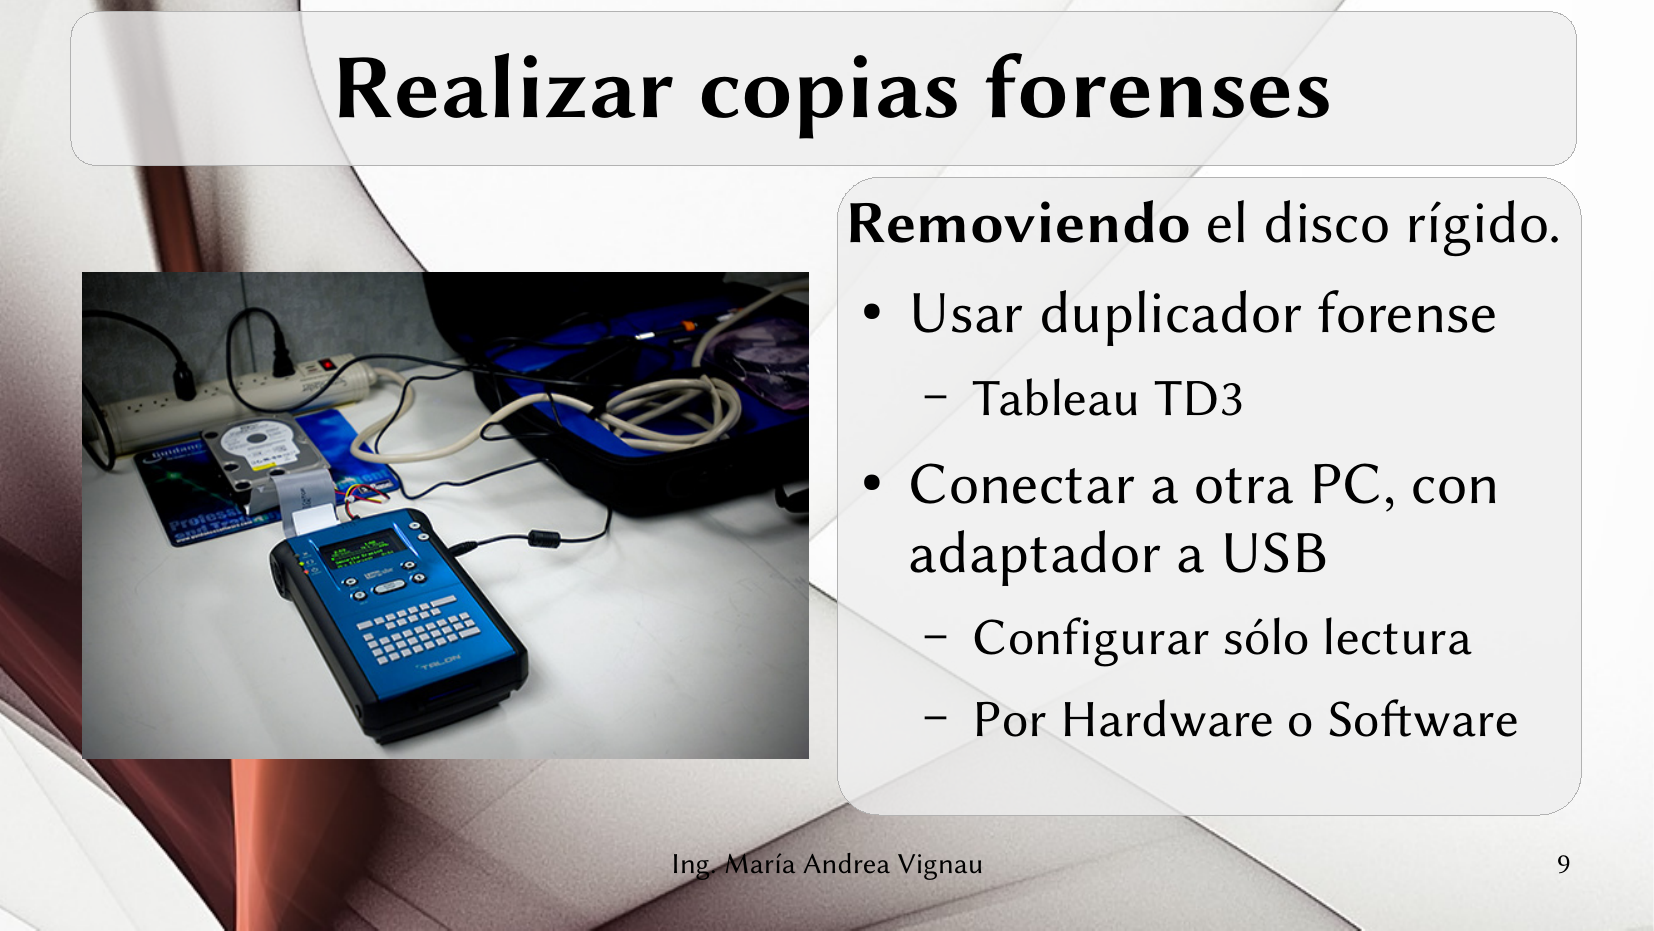

# Realizar copias forenses
Removiendo el disco rígido.
Usar duplicador forense
Tableau TD3
Conectar a otra PC, con adaptador a USB
Configurar sólo lectura
Por Hardware o Software
Ing. María Andrea Vignau
9